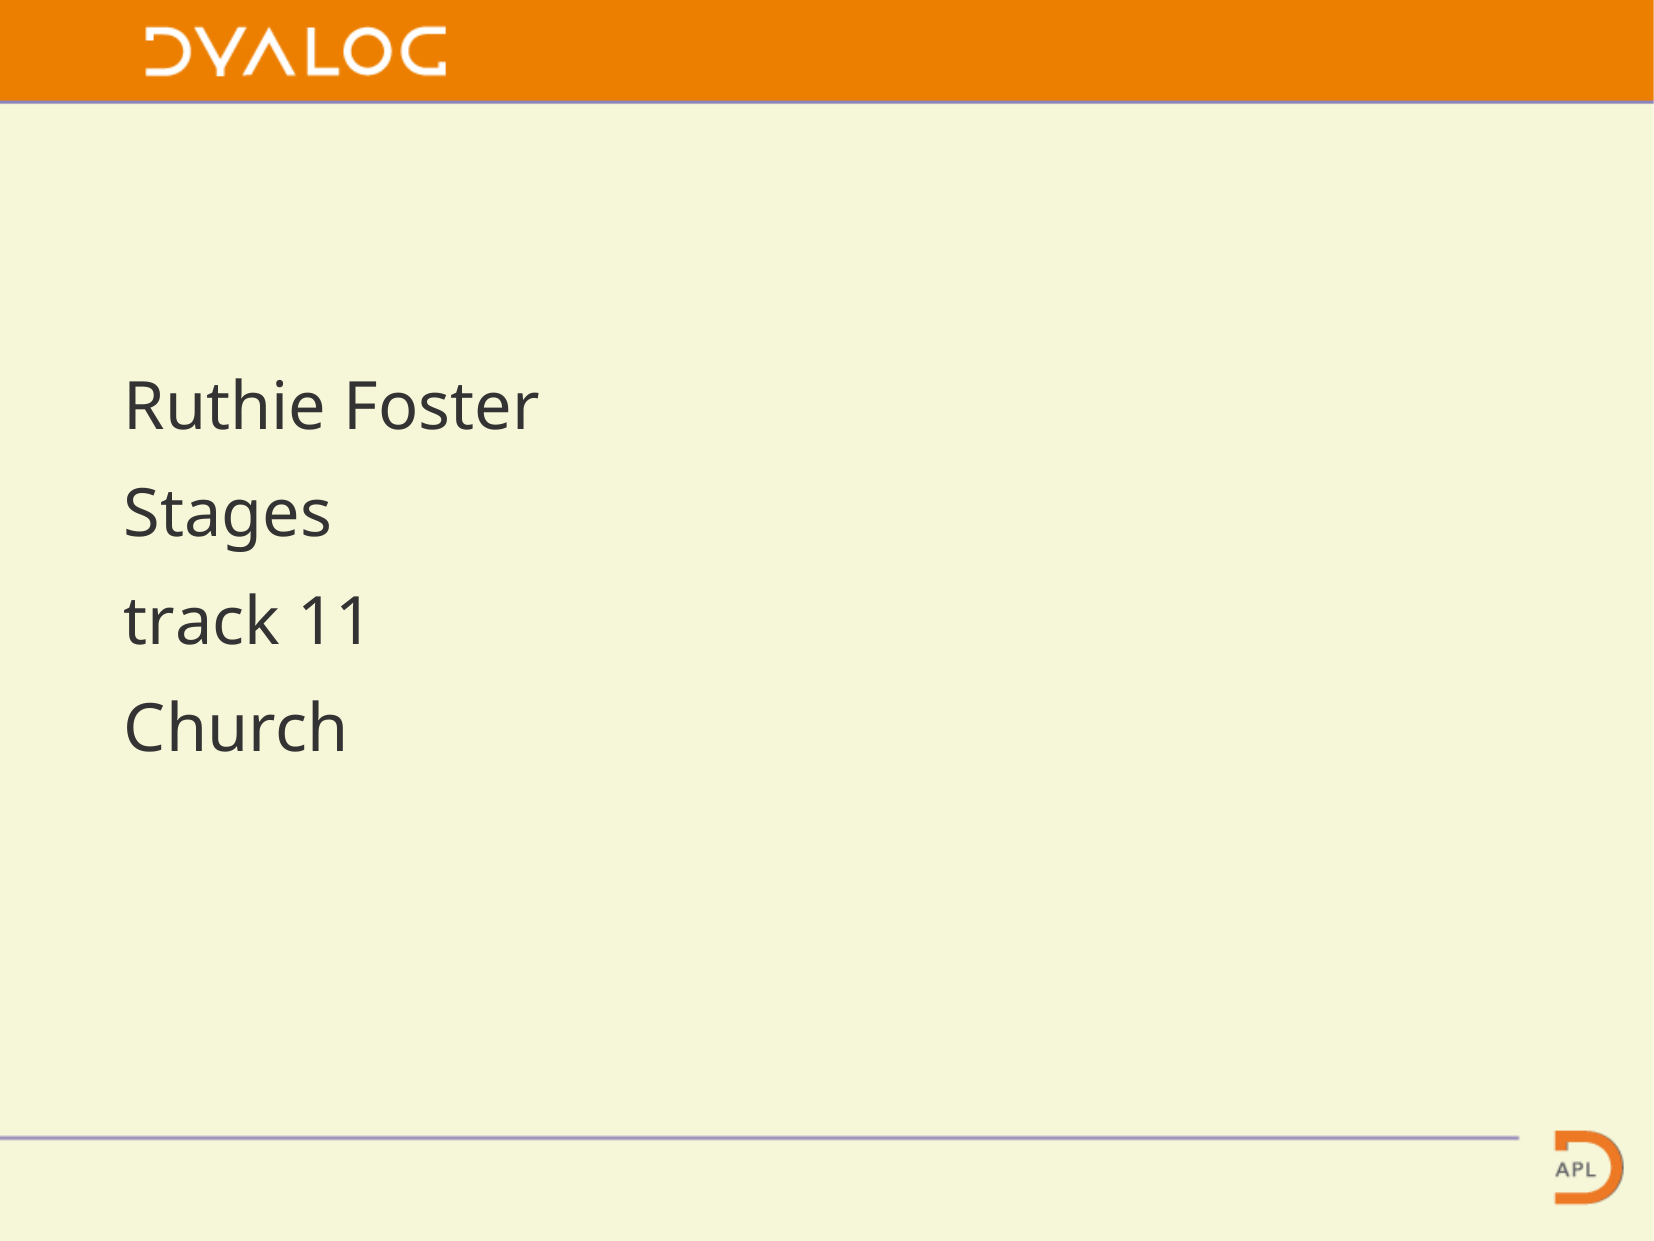

#
Ruthie Foster
Stages
track 11
Church